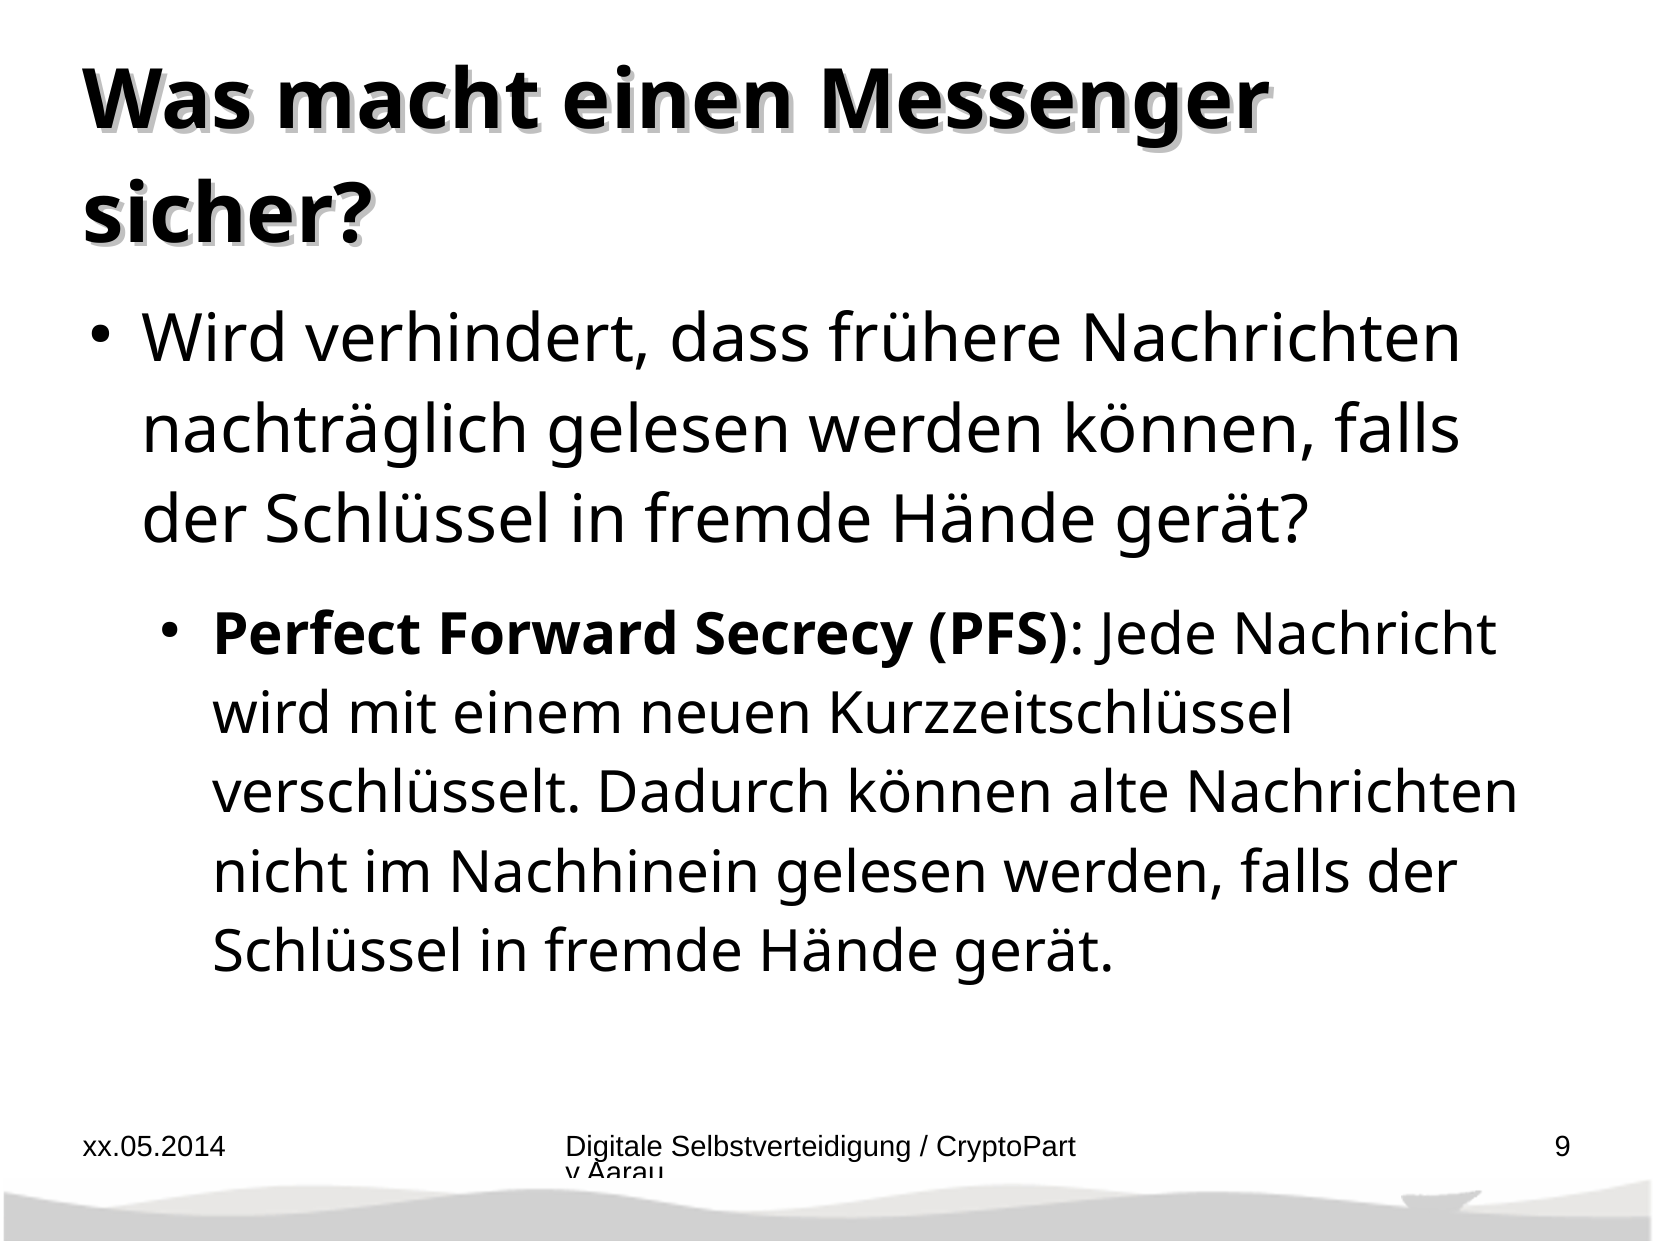

# Was macht einen Messenger sicher?
Wird verhindert, dass frühere Nachrichten nachträglich gelesen werden können, falls der Schlüssel in fremde Hände gerät?
Perfect Forward Secrecy (PFS): Jede Nachricht wird mit einem neuen Kurzzeitschlüssel verschlüsselt. Dadurch können alte Nachrichten nicht im Nachhinein gelesen werden, falls der Schlüssel in fremde Hände gerät.
xx.05.2014
Digitale Selbstverteidigung / CryptoParty Aarau
9